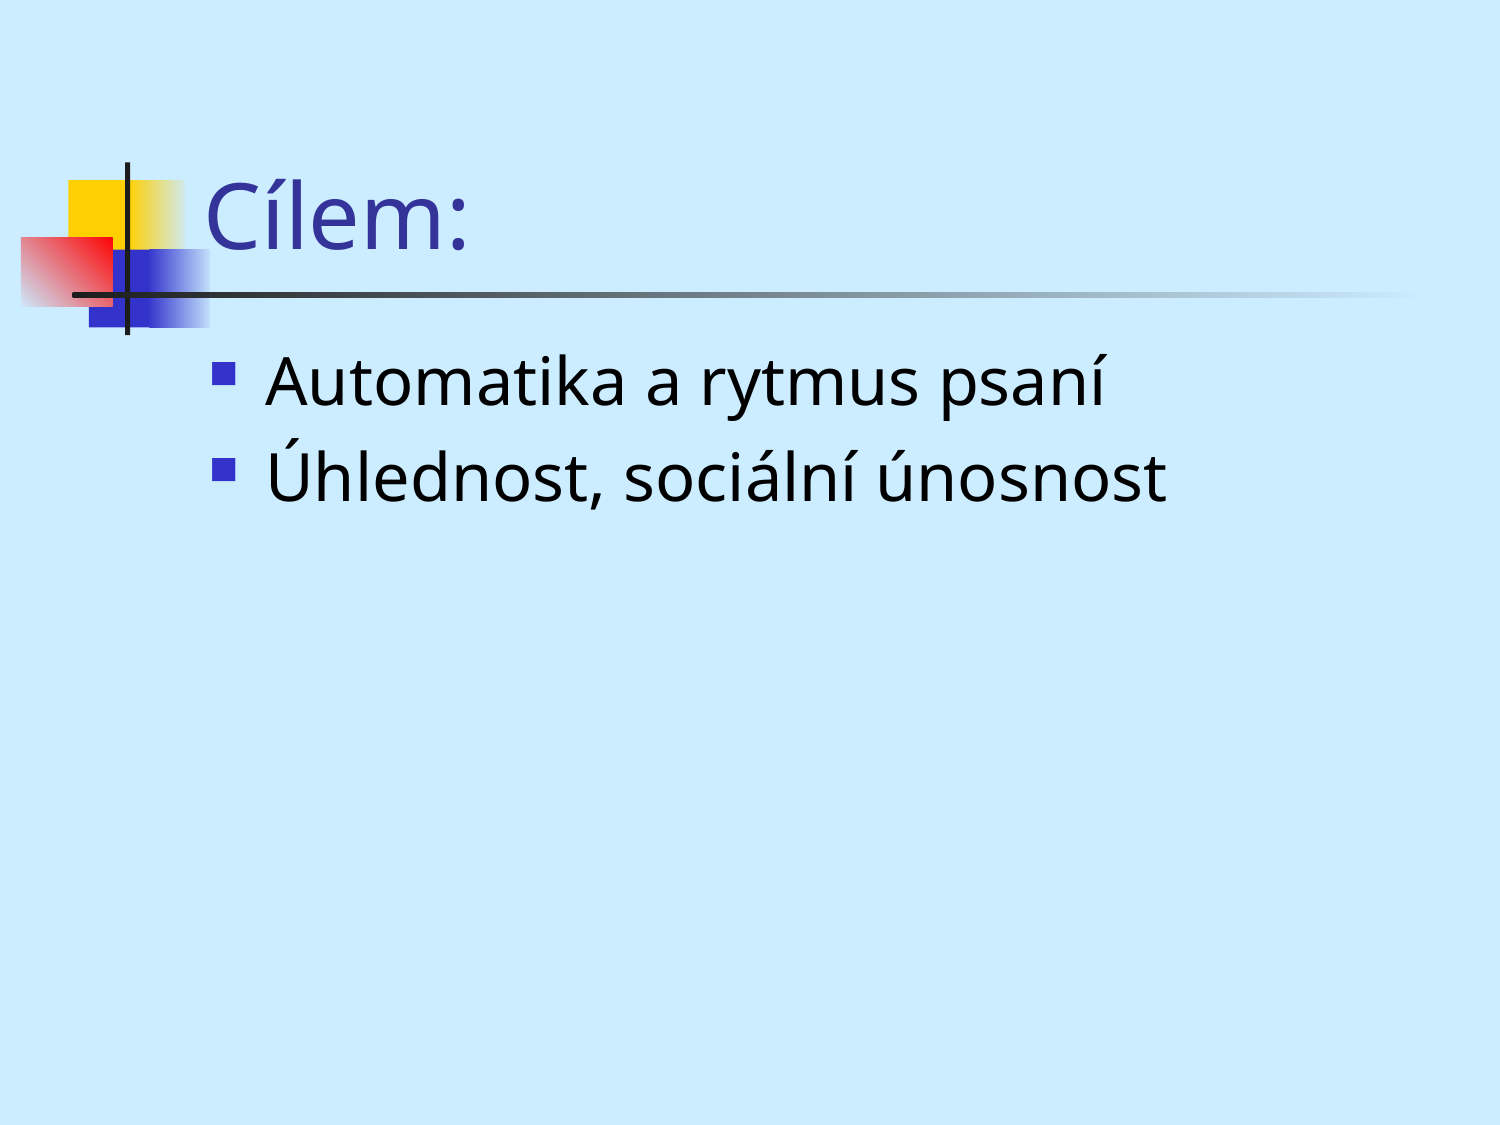

# Cílem:
Automatika a rytmus psaní
Úhlednost, sociální únosnost